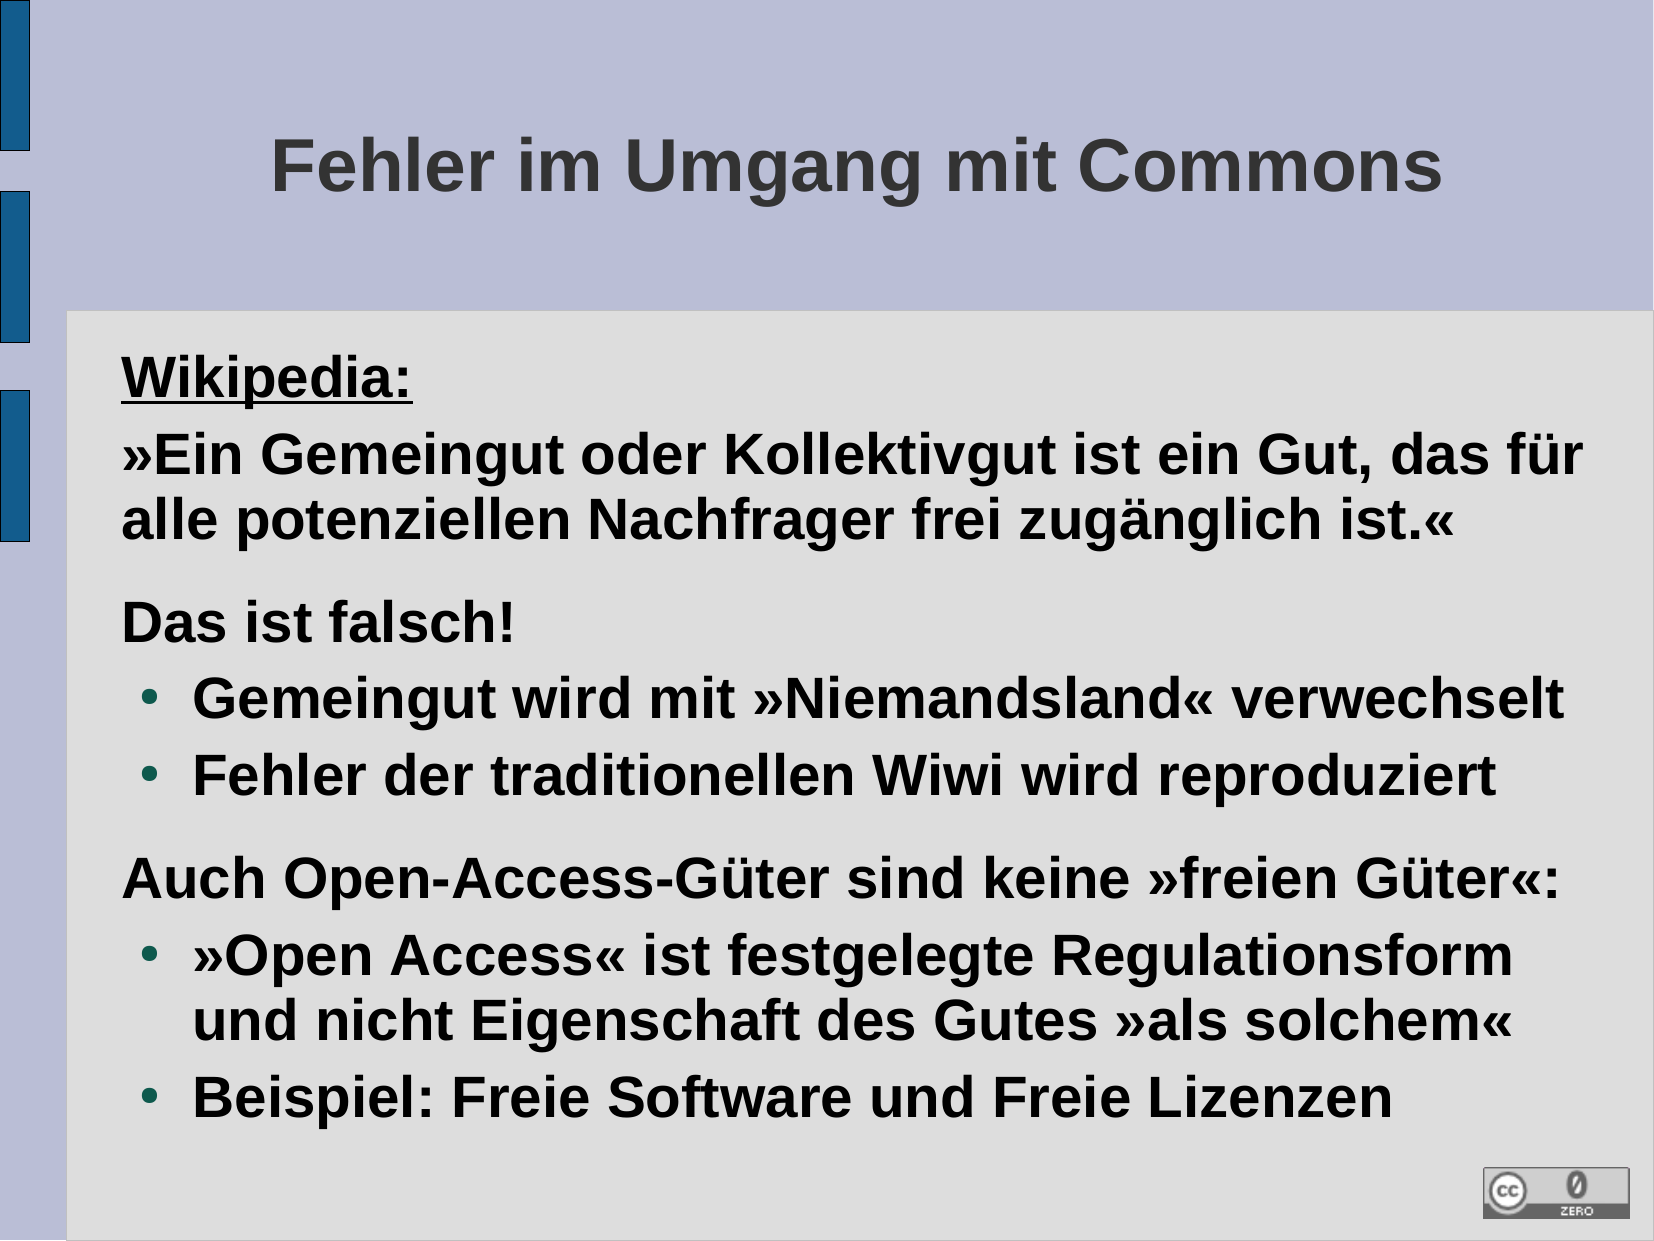

# Fehler im Umgang mit Commons
Wikipedia:
»Ein Gemeingut oder Kollektivgut ist ein Gut, das für alle potenziellen Nachfrager frei zugänglich ist.«
Das ist falsch!
Gemeingut wird mit »Niemandsland« verwechselt
Fehler der traditionellen Wiwi wird reproduziert
Auch Open-Access-Güter sind keine »freien Güter«:
»Open Access« ist festgelegte Regulationsform und nicht Eigenschaft des Gutes »als solchem«
Beispiel: Freie Software und Freie Lizenzen